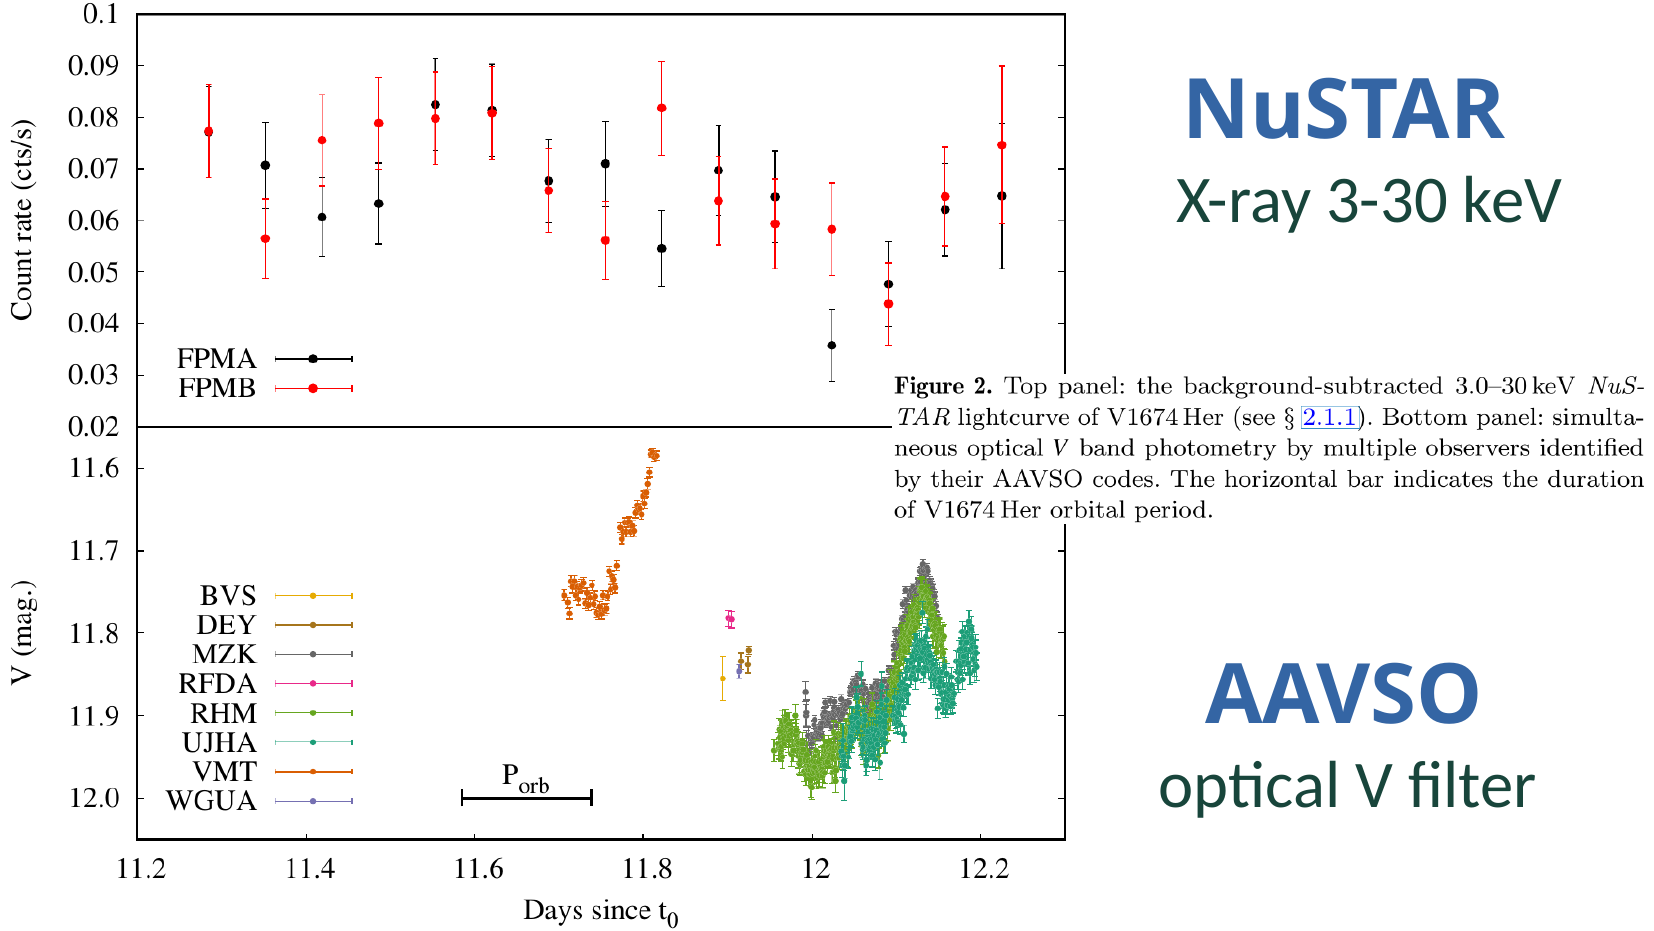

# NuSTAR
X-ray 3-30 keV
AAVSO
optical V filter